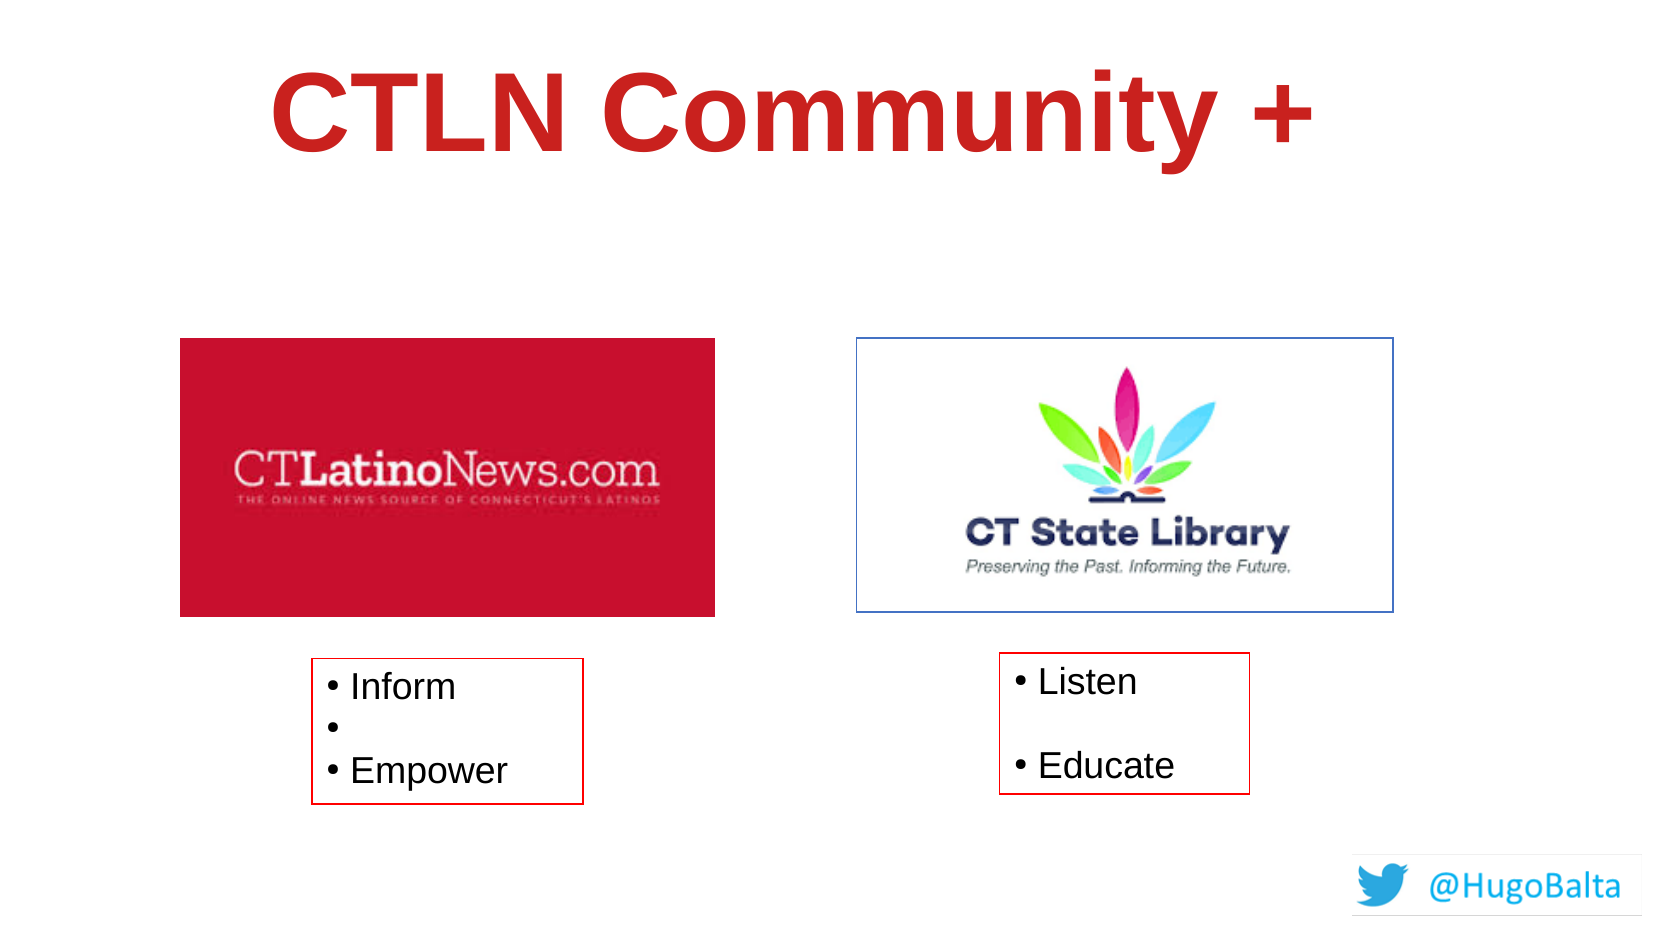

CTLN Community +
 Listen
 Educate
 Inform
 Empower